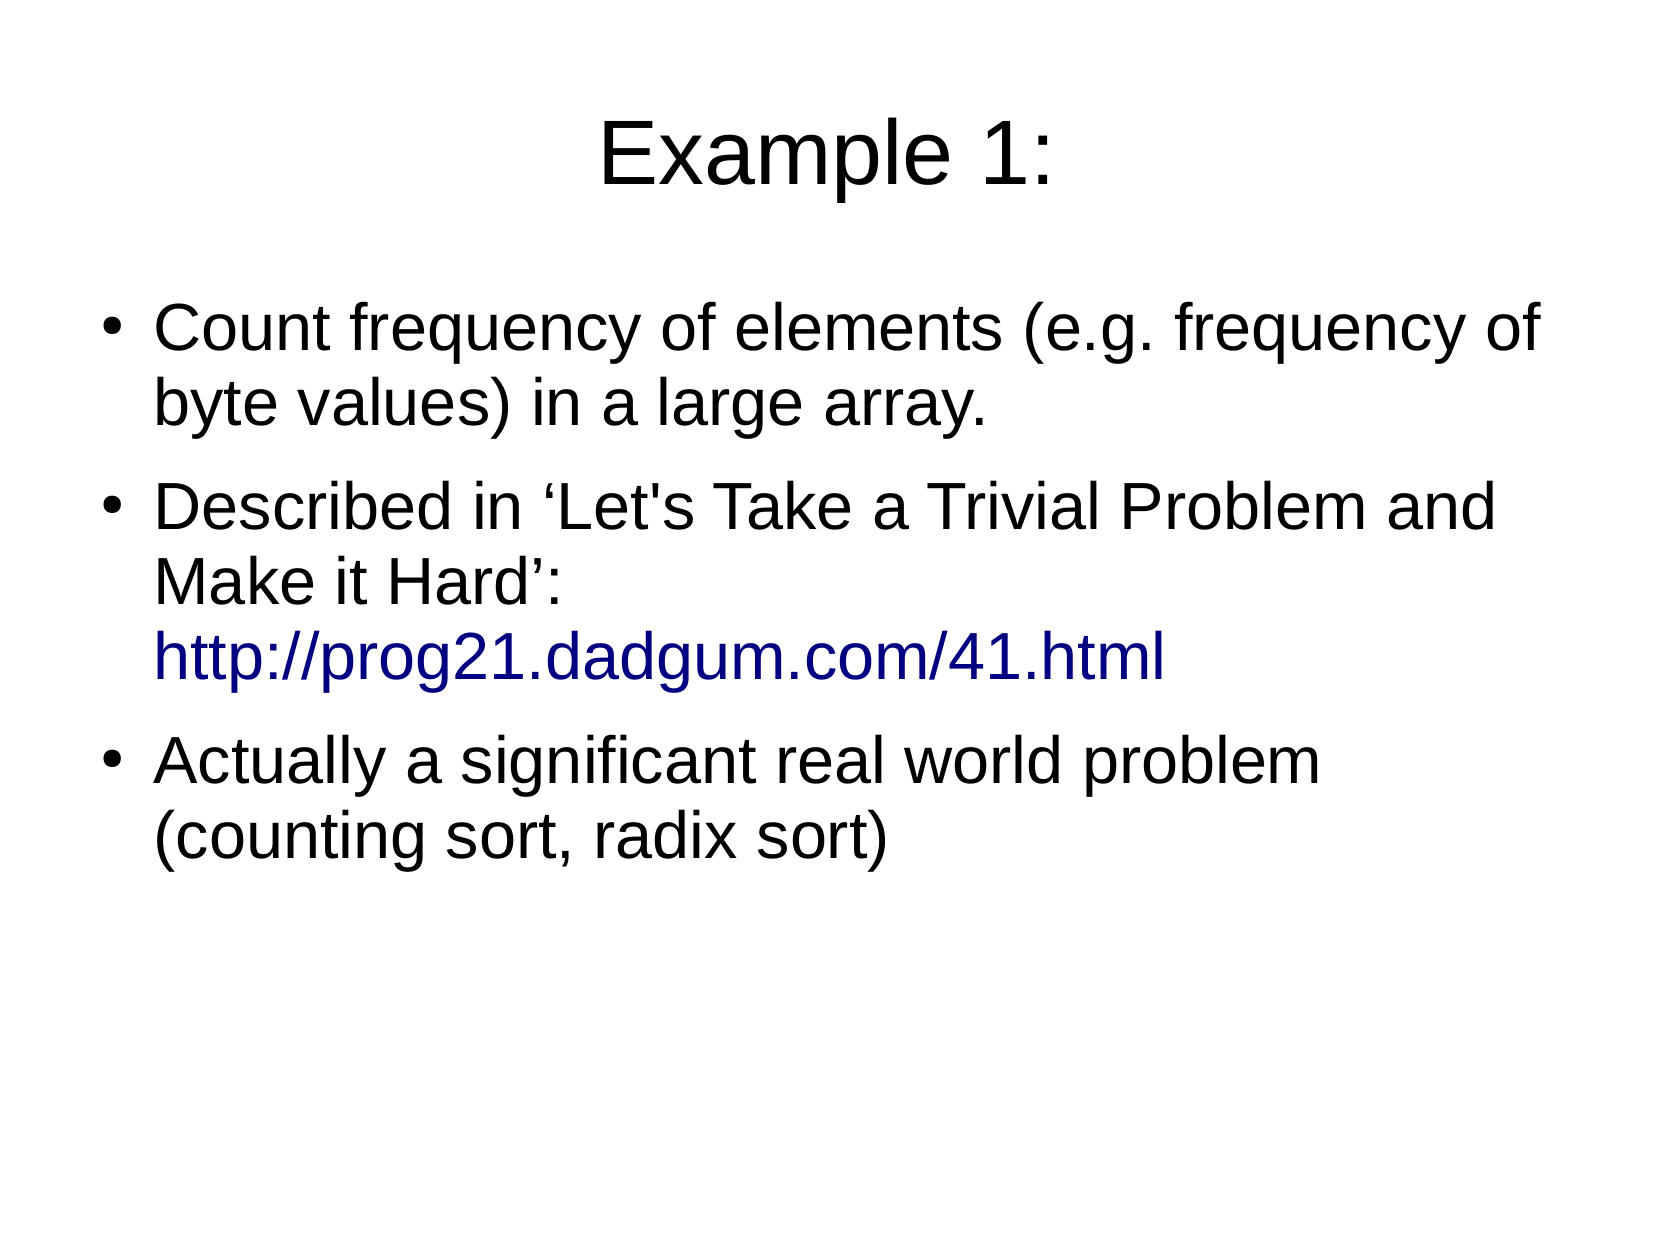

# Example 1:
Count frequency of elements (e.g. frequency of byte values) in a large array.
Described in ‘Let's Take a Trivial Problem and Make it Hard’: http://prog21.dadgum.com/41.html
Actually a significant real world problem (counting sort, radix sort)